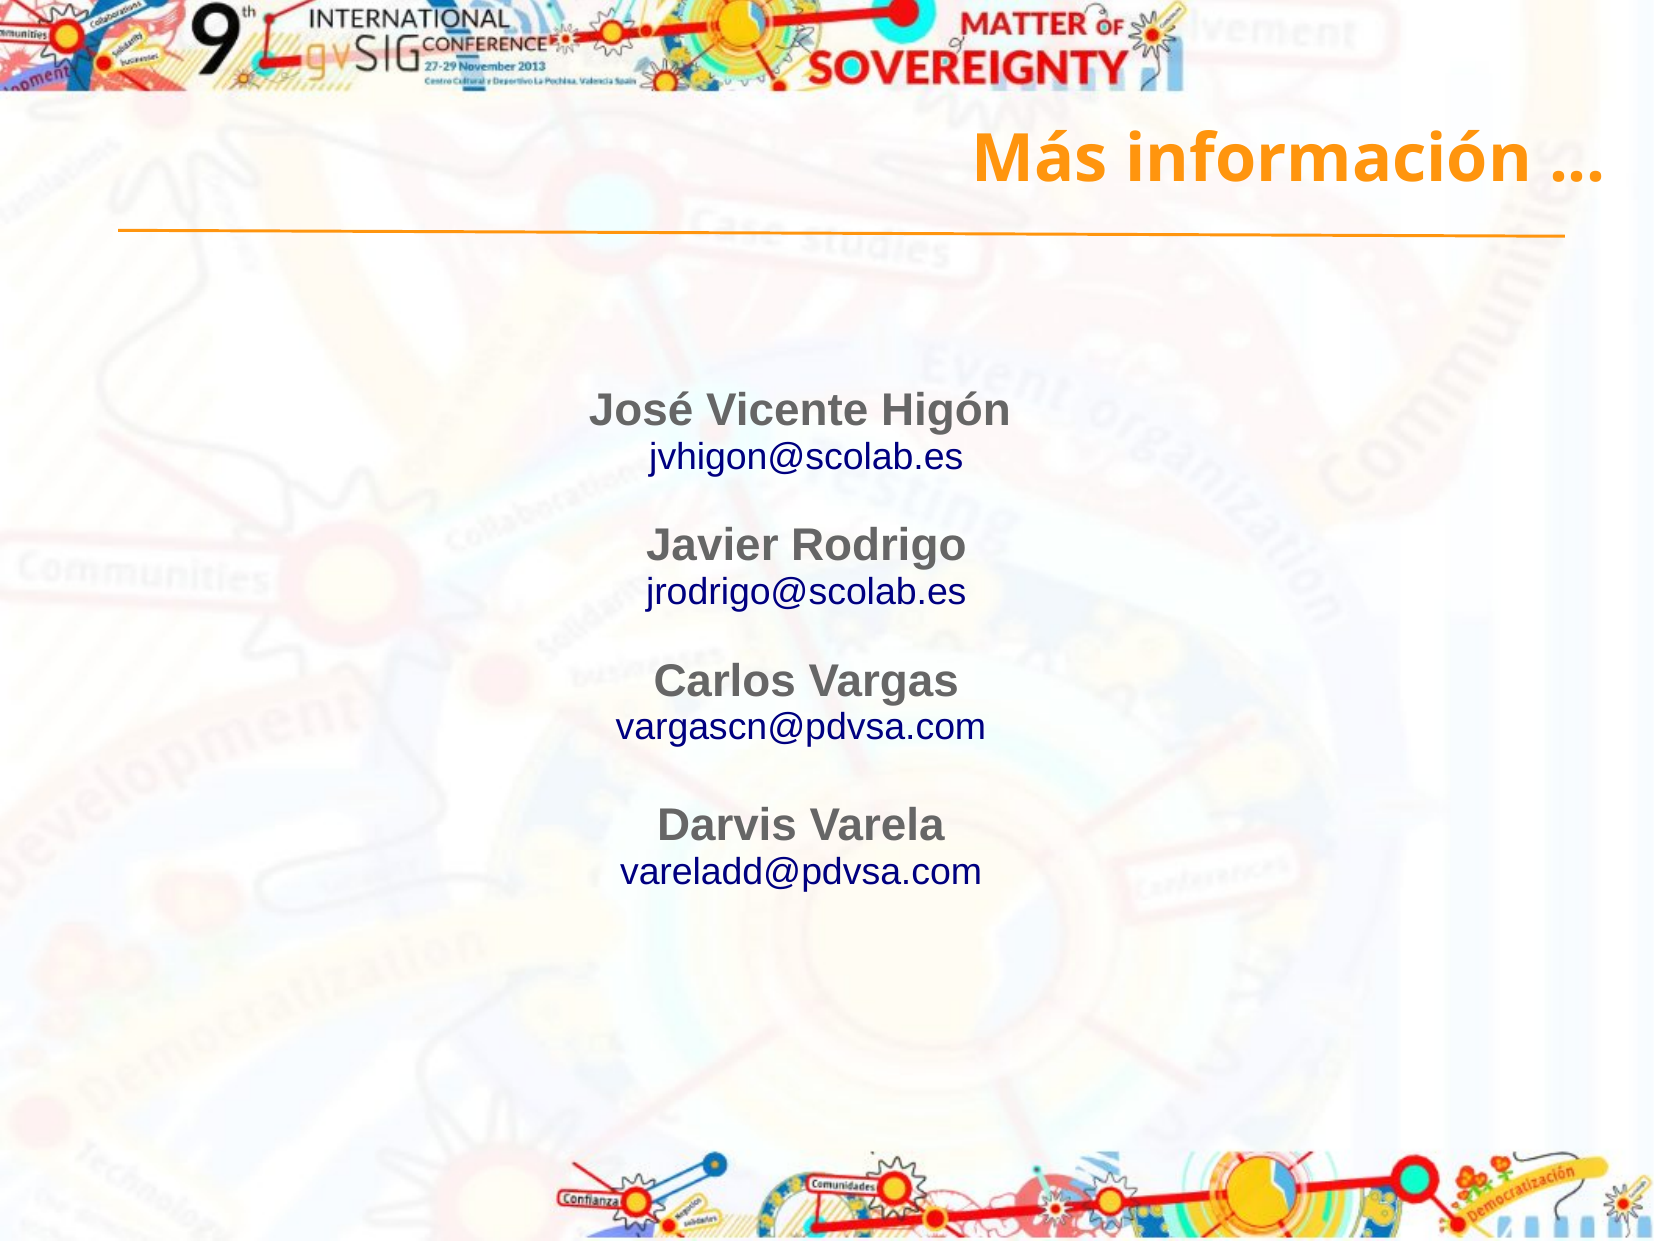

# Más información ...
José Vicente Higón
jvhigon@scolab.es
Javier Rodrigo
 jrodrigo@scolab.es
Carlos Vargas
vargascn@pdvsa.com
Darvis Varela
vareladd@pdvsa.com